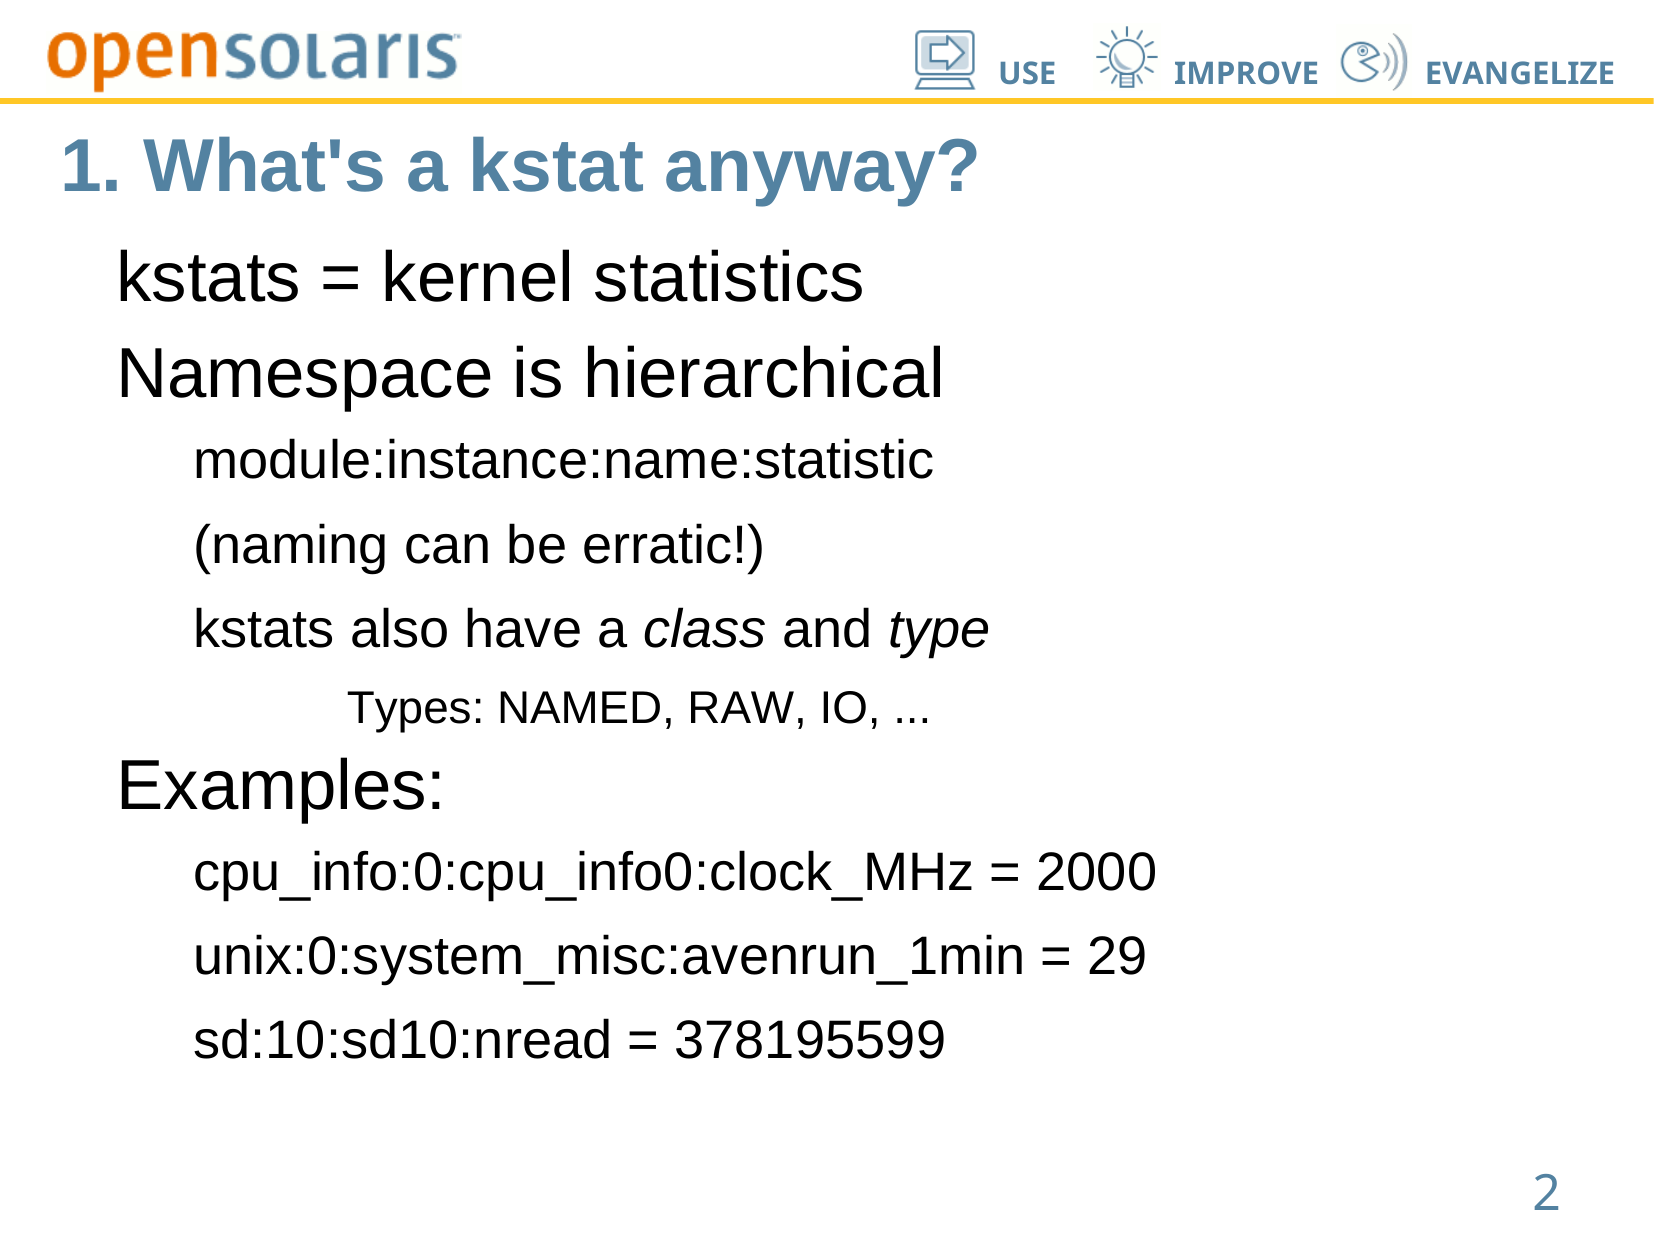

# 1. What's a kstat anyway?
kstats = kernel statistics
Namespace is hierarchical
module:instance:name:statistic
(naming can be erratic!)
kstats also have a class and type
Types: NAMED, RAW, IO, ...
Examples:
cpu_info:0:cpu_info0:clock_MHz = 2000
unix:0:system_misc:avenrun_1min = 29
sd:10:sd10:nread = 378195599